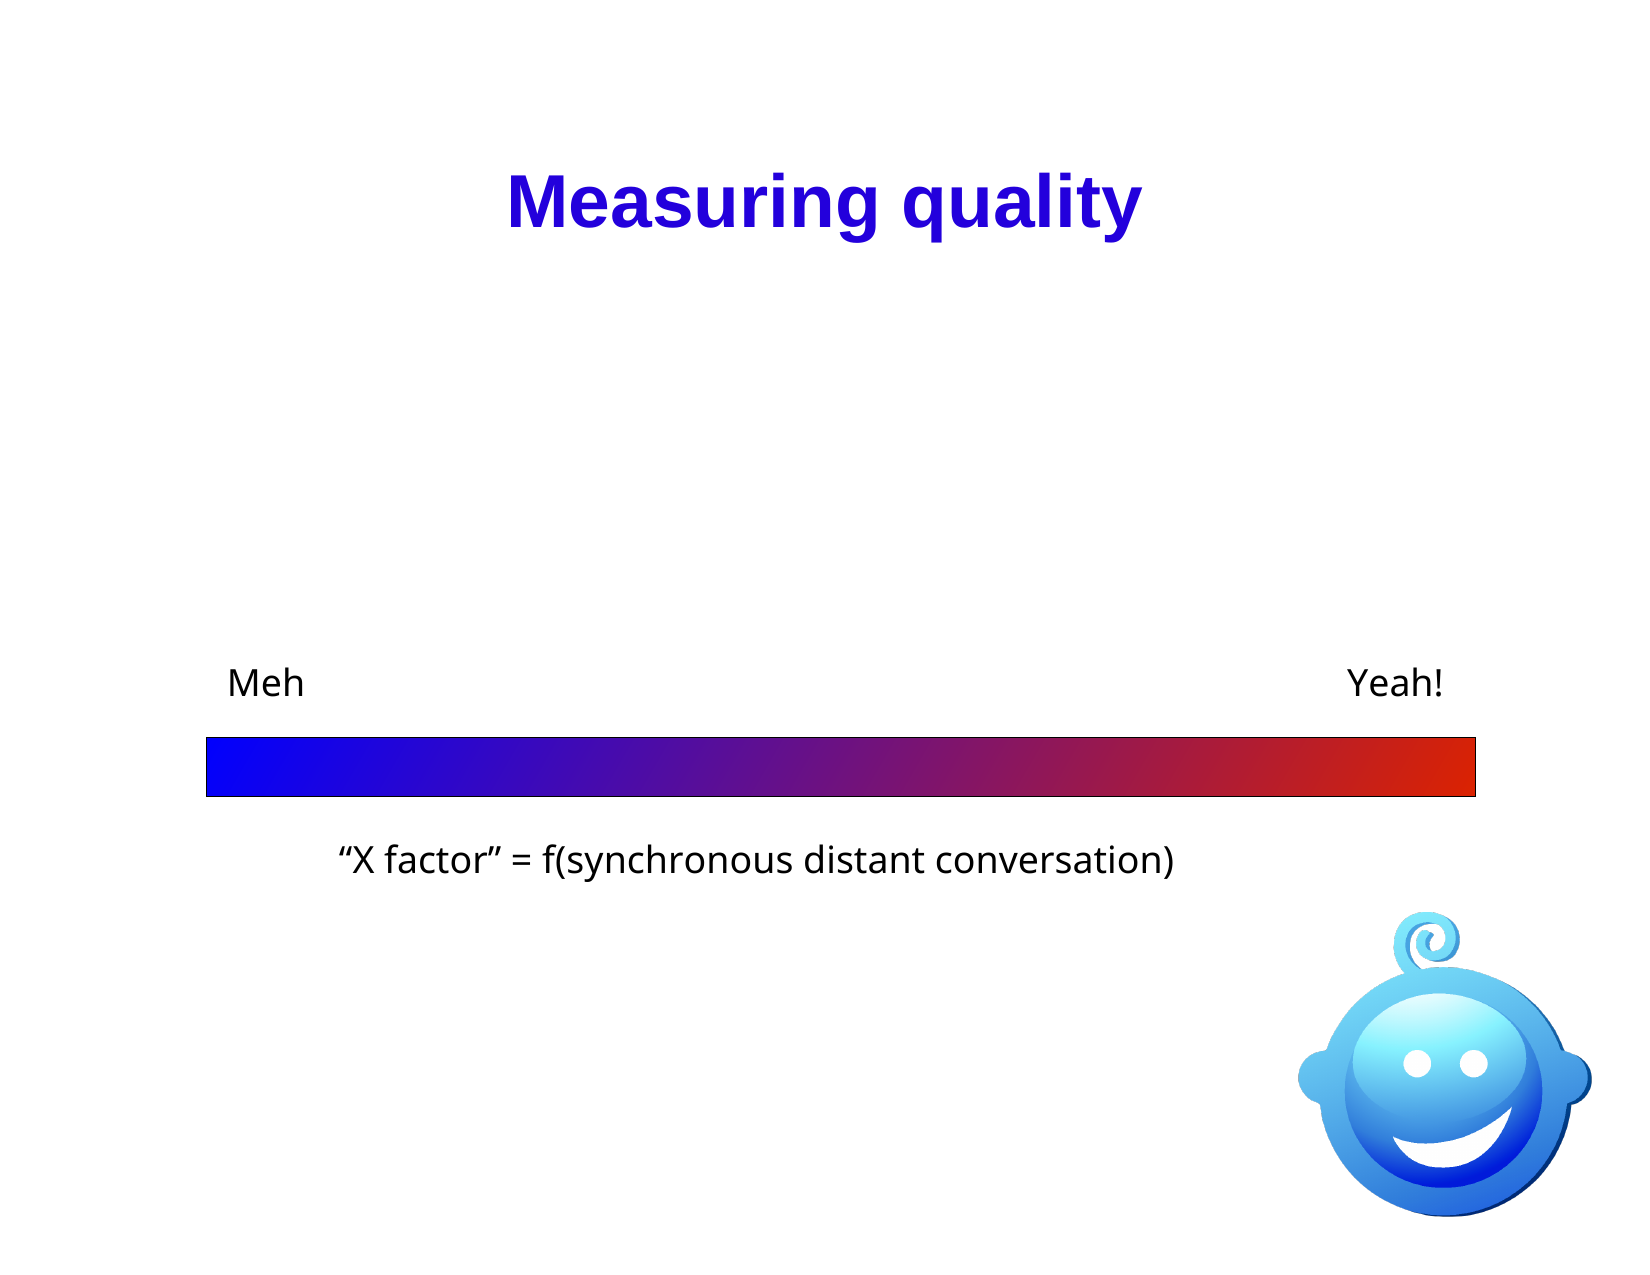

# Measuring quality
Meh
Yeah!
“X factor” = f(synchronous distant conversation)